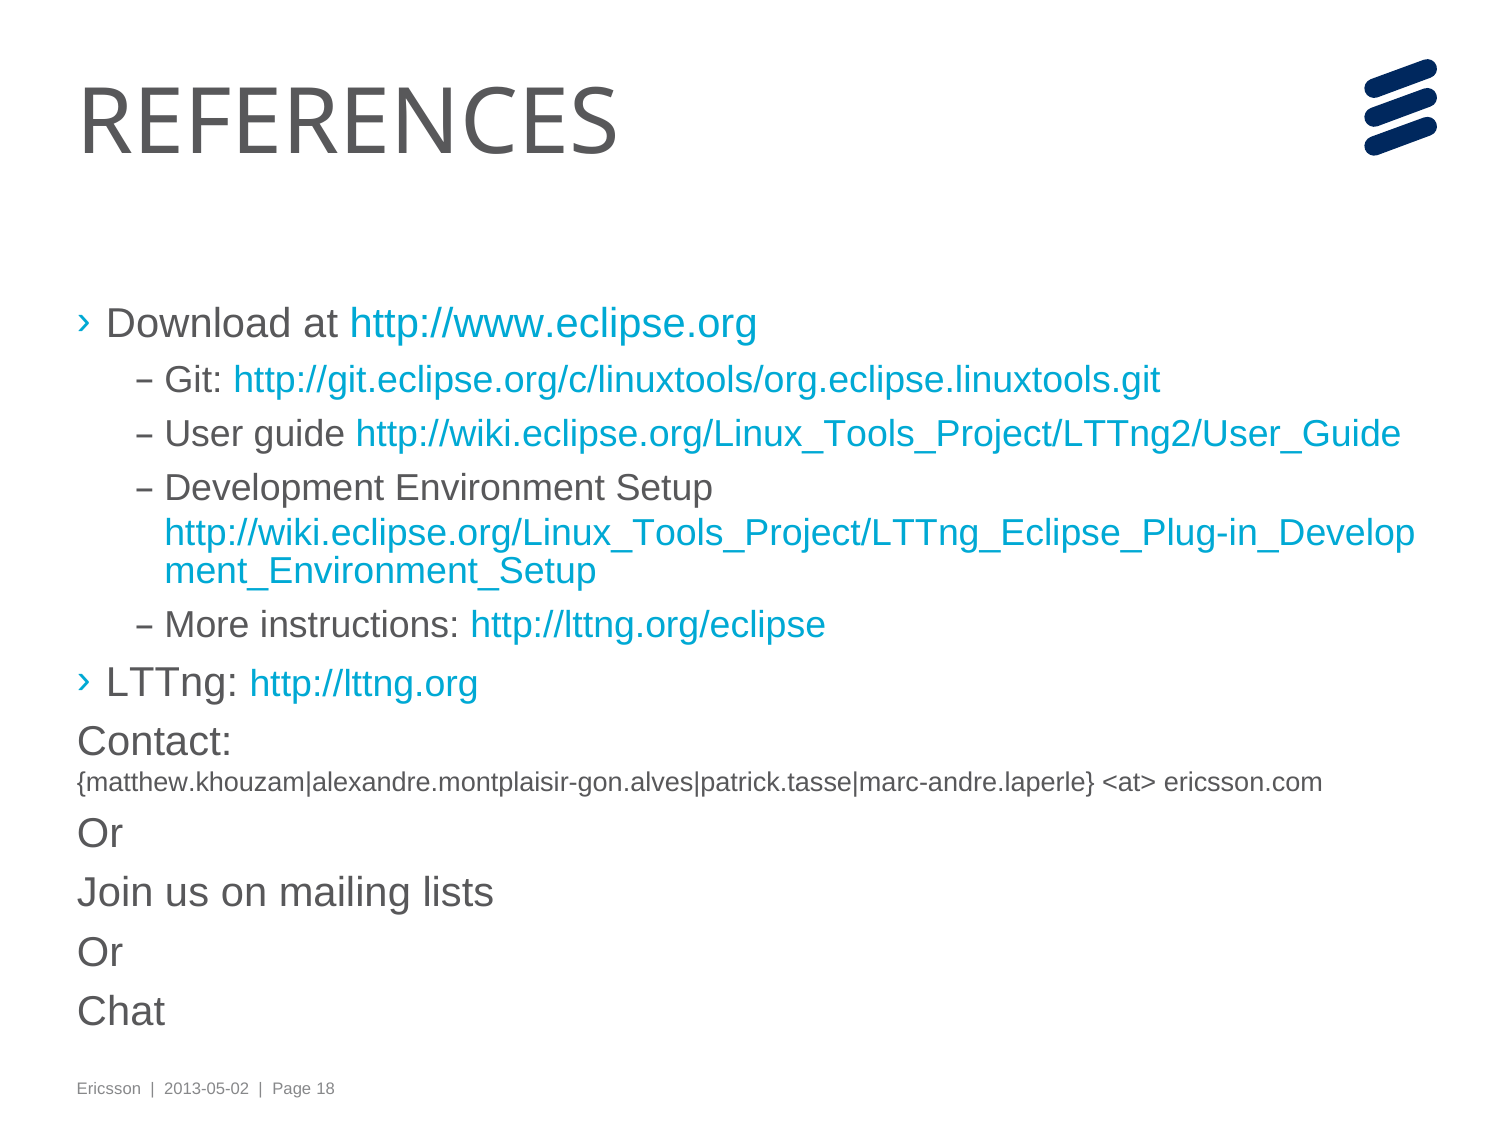

# REFERENCES
Download at http://www.eclipse.org
Git: http://git.eclipse.org/c/linuxtools/org.eclipse.linuxtools.git
User guide http://wiki.eclipse.org/Linux_Tools_Project/LTTng2/User_Guide
Development Environment Setup
http://wiki.eclipse.org/Linux_Tools_Project/LTTng_Eclipse_Plug-in_Development_Environment_Setup
More instructions: http://lttng.org/eclipse
LTTng: http://lttng.org
Contact:
{matthew.khouzam|alexandre.montplaisir-gon.alves|patrick.tasse|marc-andre.laperle} <at> ericsson.com
Or
Join us on mailing lists
Or
Chat